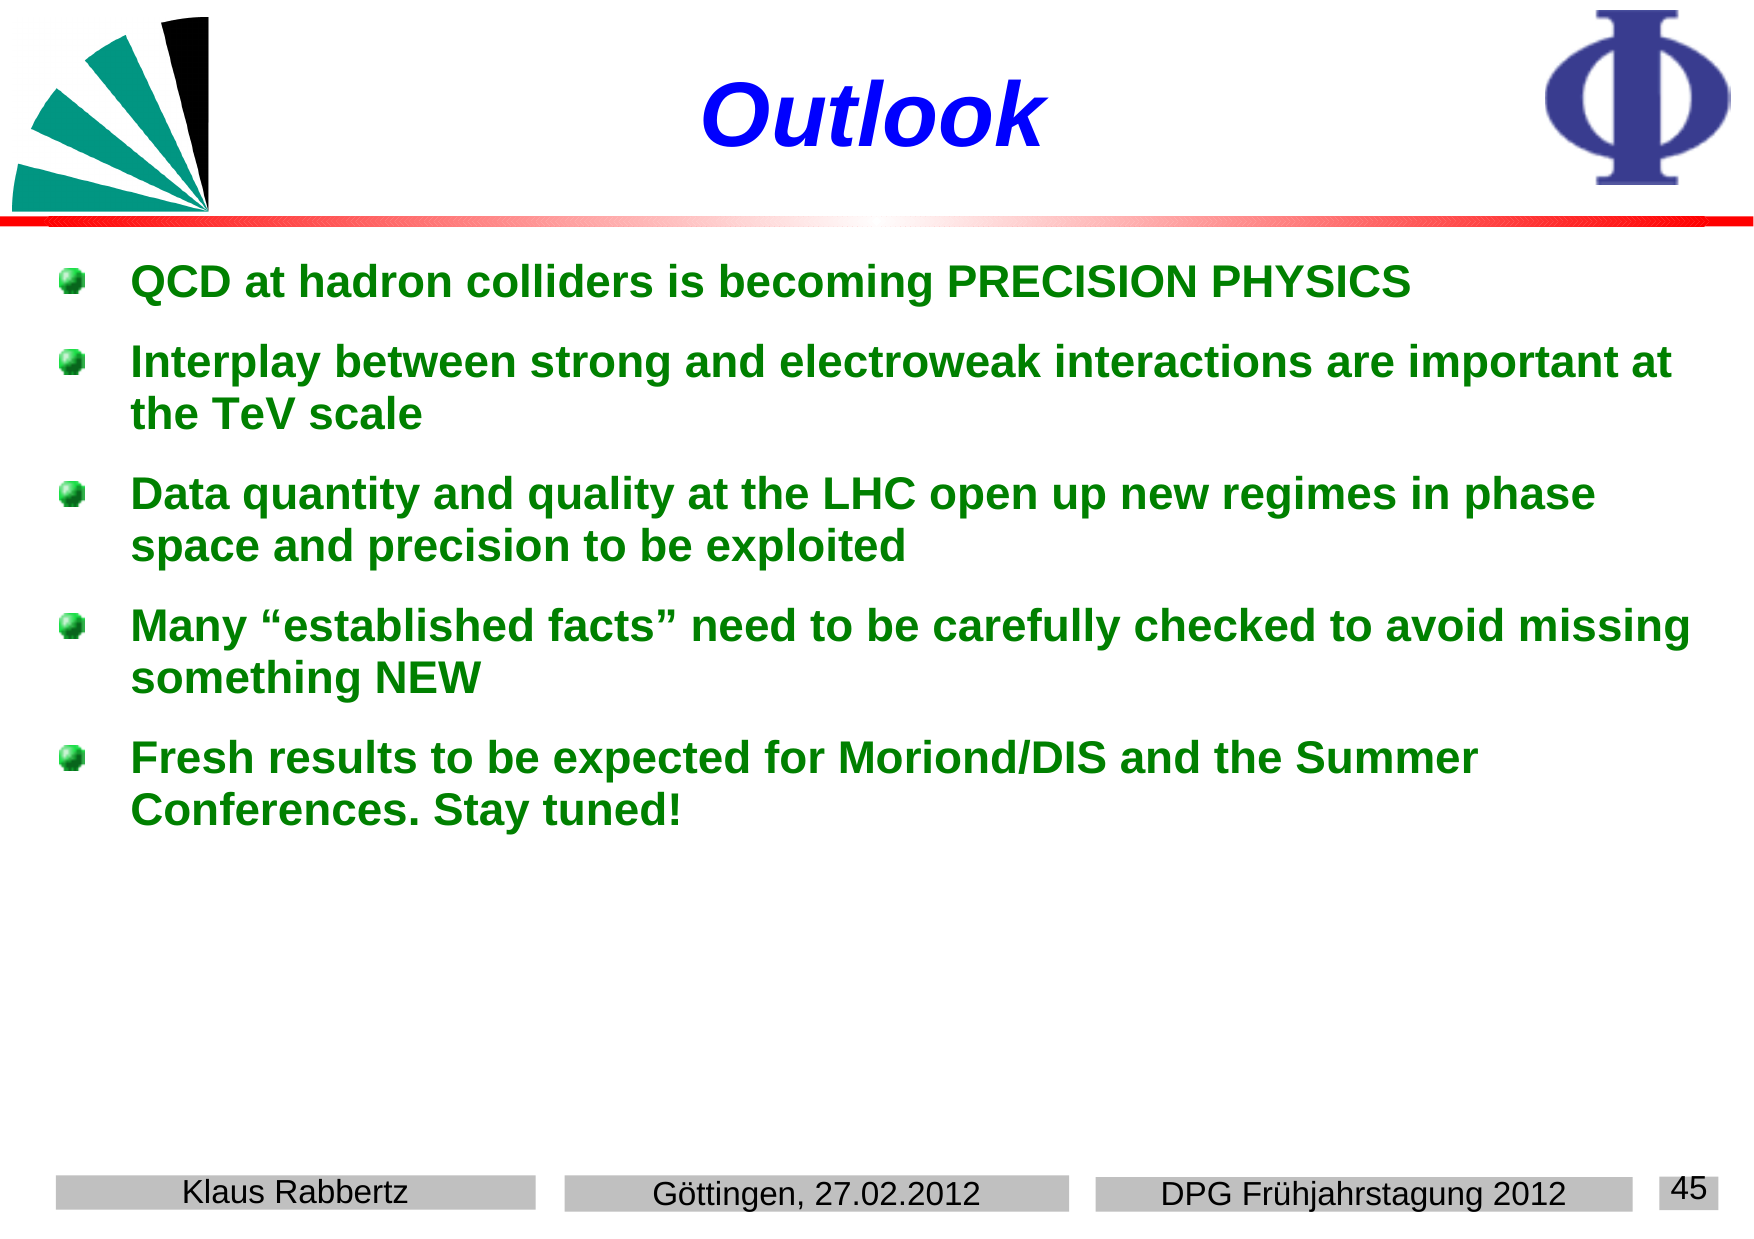

# Outlook
QCD at hadron colliders is becoming PRECISION PHYSICS
Interplay between strong and electroweak interactions are important at the TeV scale
Data quantity and quality at the LHC open up new regimes in phase space and precision to be exploited
Many “established facts” need to be carefully checked to avoid missing something NEW
Fresh results to be expected for Moriond/DIS and the Summer Conferences. Stay tuned!